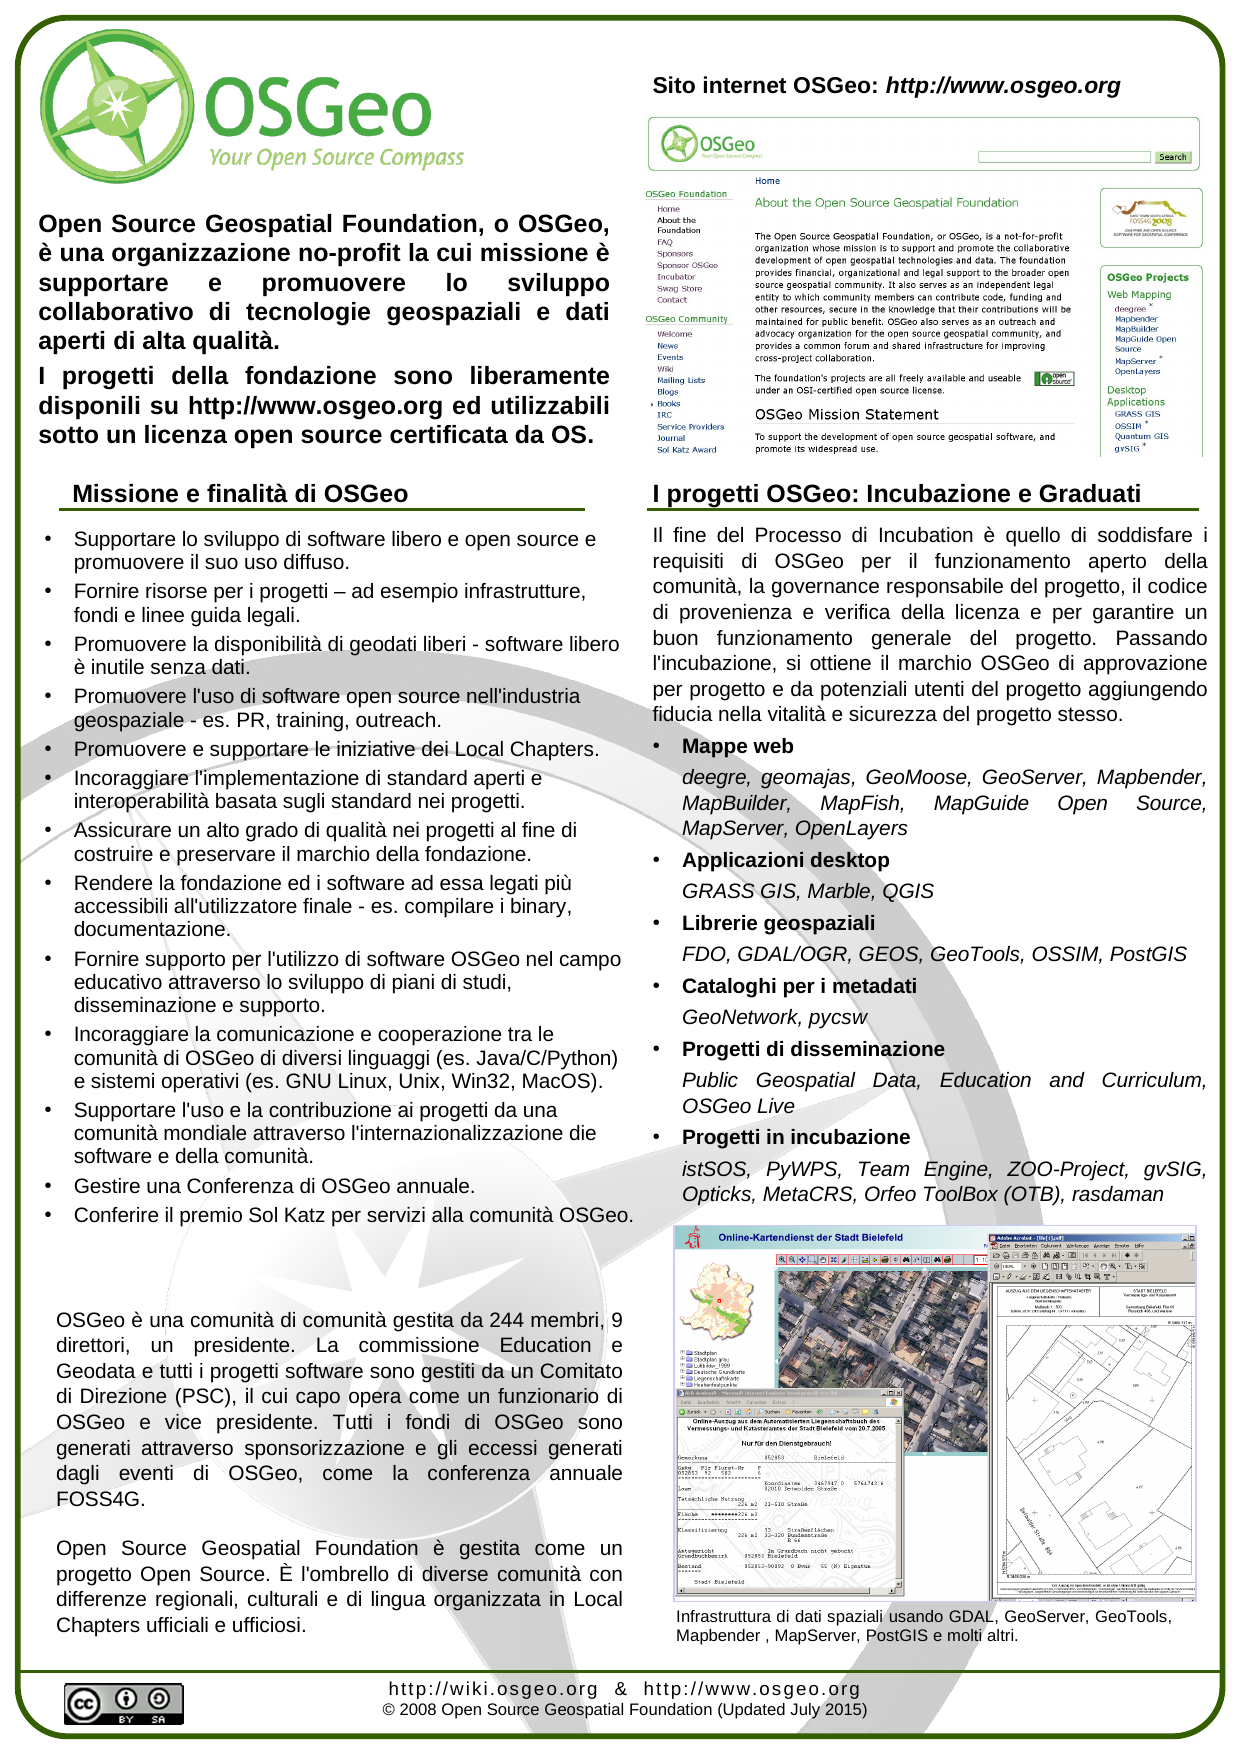

Sito internet OSGeo: http://www.osgeo.org
Open Source Geospatial Foundation, o OSGeo, è una organizzazione no-profit la cui missione è supportare e promuovere lo sviluppo collaborativo di tecnologie geospaziali e dati aperti di alta qualità.
I progetti della fondazione sono liberamente disponili su http://www.osgeo.org ed utilizzabili sotto un licenza open source certificata da OS.
I progetti OSGeo: Incubazione e Graduati
Il fine del Processo di Incubation è quello di soddisfare i requisiti di OSGeo per il funzionamento aperto della comunità, la governance responsabile del progetto, il codice di provenienza e verifica della licenza e per garantire un buon funzionamento generale del progetto. Passando l'incubazione, si ottiene il marchio OSGeo di approvazione per progetto e da potenziali utenti del progetto aggiungendo fiducia nella vitalità e sicurezza del progetto stesso.
Mappe web
deegre, geomajas, GeoMoose, GeoServer, Mapbender, MapBuilder, MapFish, MapGuide Open Source, MapServer, OpenLayers
Applicazioni desktop
GRASS GIS, Marble, QGIS
Librerie geospaziali
FDO, GDAL/OGR, GEOS, GeoTools, OSSIM, PostGIS
Cataloghi per i metadati
GeoNetwork, pycsw
Progetti di disseminazione
Public Geospatial Data, Education and Curriculum, OSGeo Live
Progetti in incubazione
istSOS, PyWPS, Team Engine, ZOO-Project, gvSIG, Opticks, MetaCRS, Orfeo ToolBox (OTB), rasdaman
 Missione e finalità di OSGeo
Supportare lo sviluppo di software libero e open source e promuovere il suo uso diffuso.
Fornire risorse per i progetti – ad esempio infrastrutture, fondi e linee guida legali.
Promuovere la disponibilità di geodati liberi - software libero è inutile senza dati.
Promuovere l'uso di software open source nell'industria geospaziale - es. PR, training, outreach.
Promuovere e supportare le iniziative dei Local Chapters.
Incoraggiare l'implementazione di standard aperti e interoperabilità basata sugli standard nei progetti.
Assicurare un alto grado di qualità nei progetti al fine di costruire e preservare il marchio della fondazione.
Rendere la fondazione ed i software ad essa legati più accessibili all'utilizzatore finale - es. compilare i binary, documentazione.
Fornire supporto per l'utilizzo di software OSGeo nel campo educativo attraverso lo sviluppo di piani di studi, disseminazione e supporto.
Incoraggiare la comunicazione e cooperazione tra le comunità di OSGeo di diversi linguaggi (es. Java/C/Python) e sistemi operativi (es. GNU Linux, Unix, Win32, MacOS).
Supportare l'uso e la contribuzione ai progetti da una comunità mondiale attraverso l'internazionalizzazione die software e della comunità.
Gestire una Conferenza di OSGeo annuale.
Conferire il premio Sol Katz per servizi alla comunità OSGeo.
OSGeo è una comunità di comunità gestita da 244 membri, 9 direttori, un presidente. La commissione Education e Geodata e tutti i progetti software sono gestiti da un Comitato di Direzione (PSC), il cui capo opera come un funzionario di OSGeo e vice presidente. Tutti i fondi di OSGeo sono generati attraverso sponsorizzazione e gli eccessi generati dagli eventi di OSGeo, come la conferenza annuale FOSS4G.
Open Source Geospatial Foundation è gestita come un progetto Open Source. È l'ombrello di diverse comunità con differenze regionali, culturali e di lingua organizzata in Local Chapters ufficiali e ufficiosi.
Infrastruttura di dati spaziali usando GDAL, GeoServer, GeoTools, Mapbender , MapServer, PostGIS e molti altri.
http://wiki.osgeo.org & http://www.osgeo.org
© 2008 Open Source Geospatial Foundation (Updated July 2015)